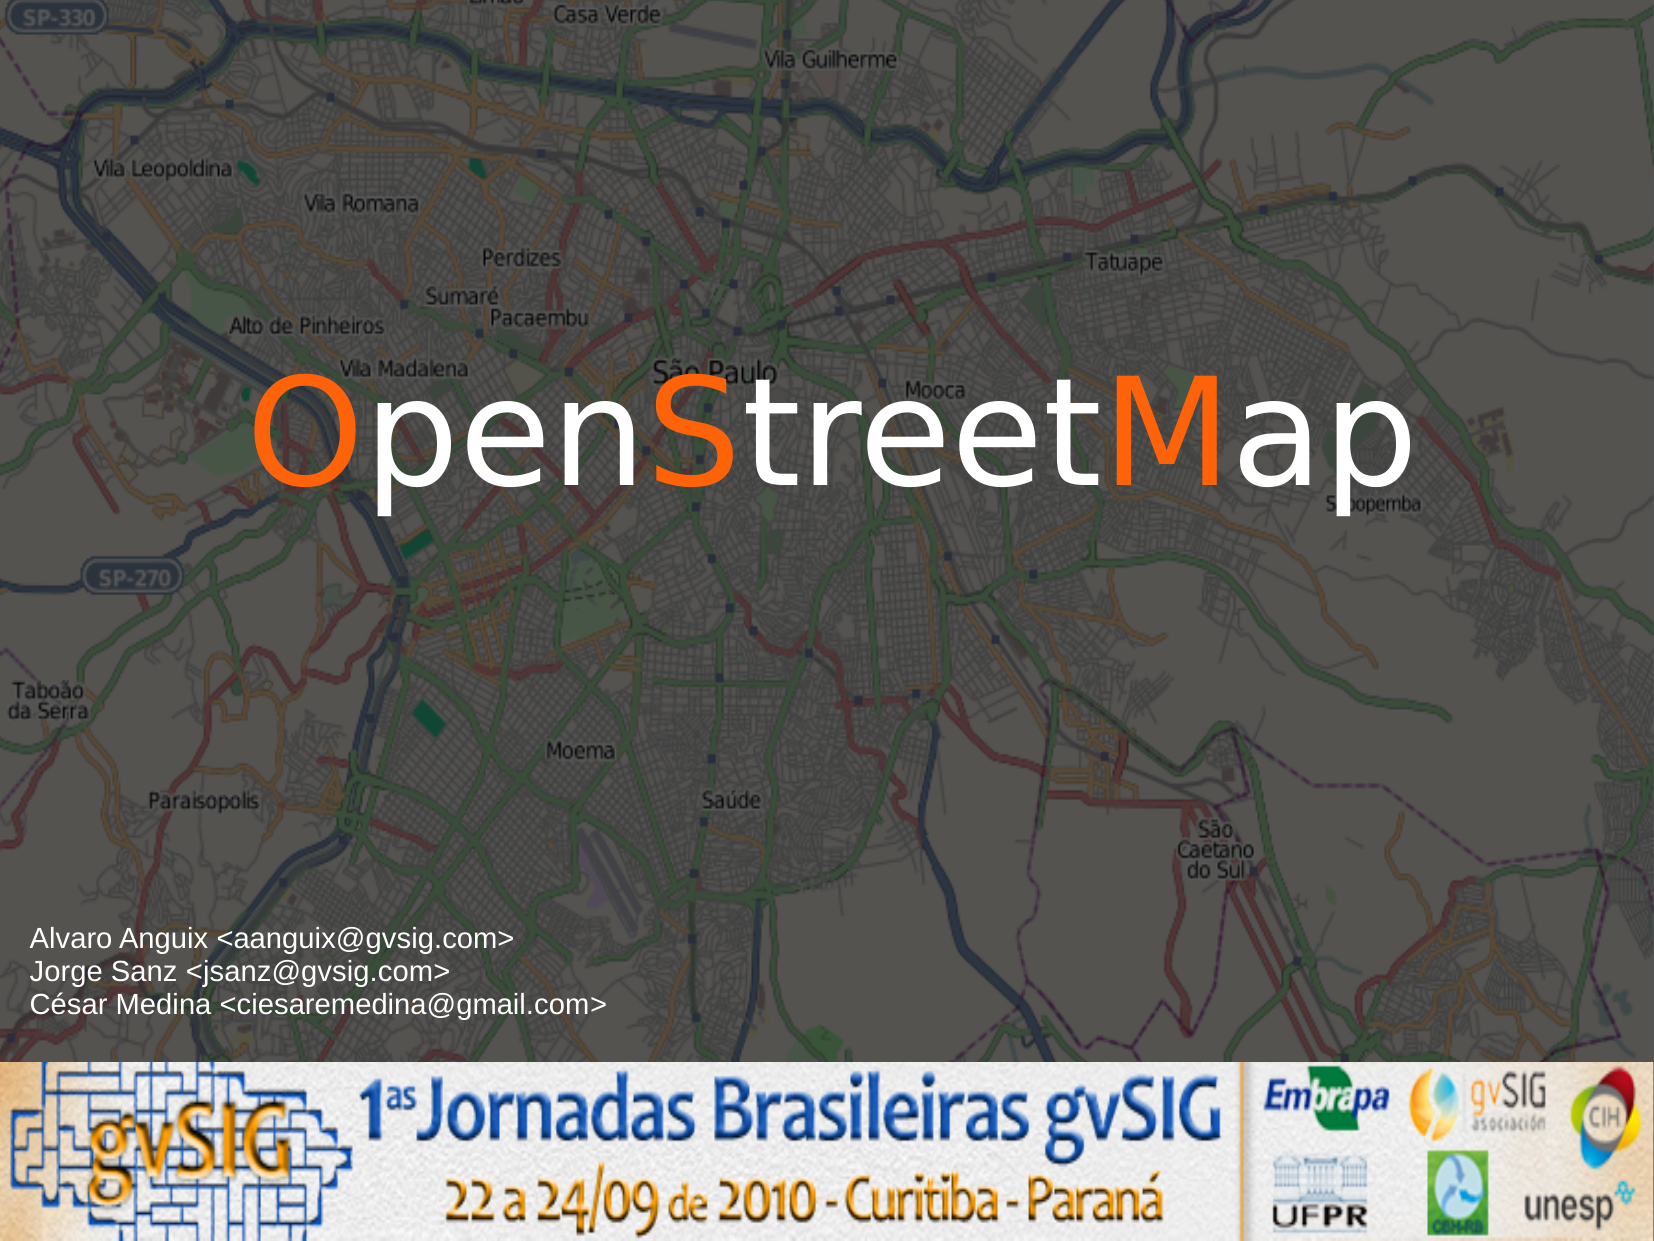

# OpenStreetMap
Alvaro Anguix <aanguix@gvsig.com>
Jorge Sanz <jsanz@gvsig.com>
César Medina <ciesaremedina@gmail.com>